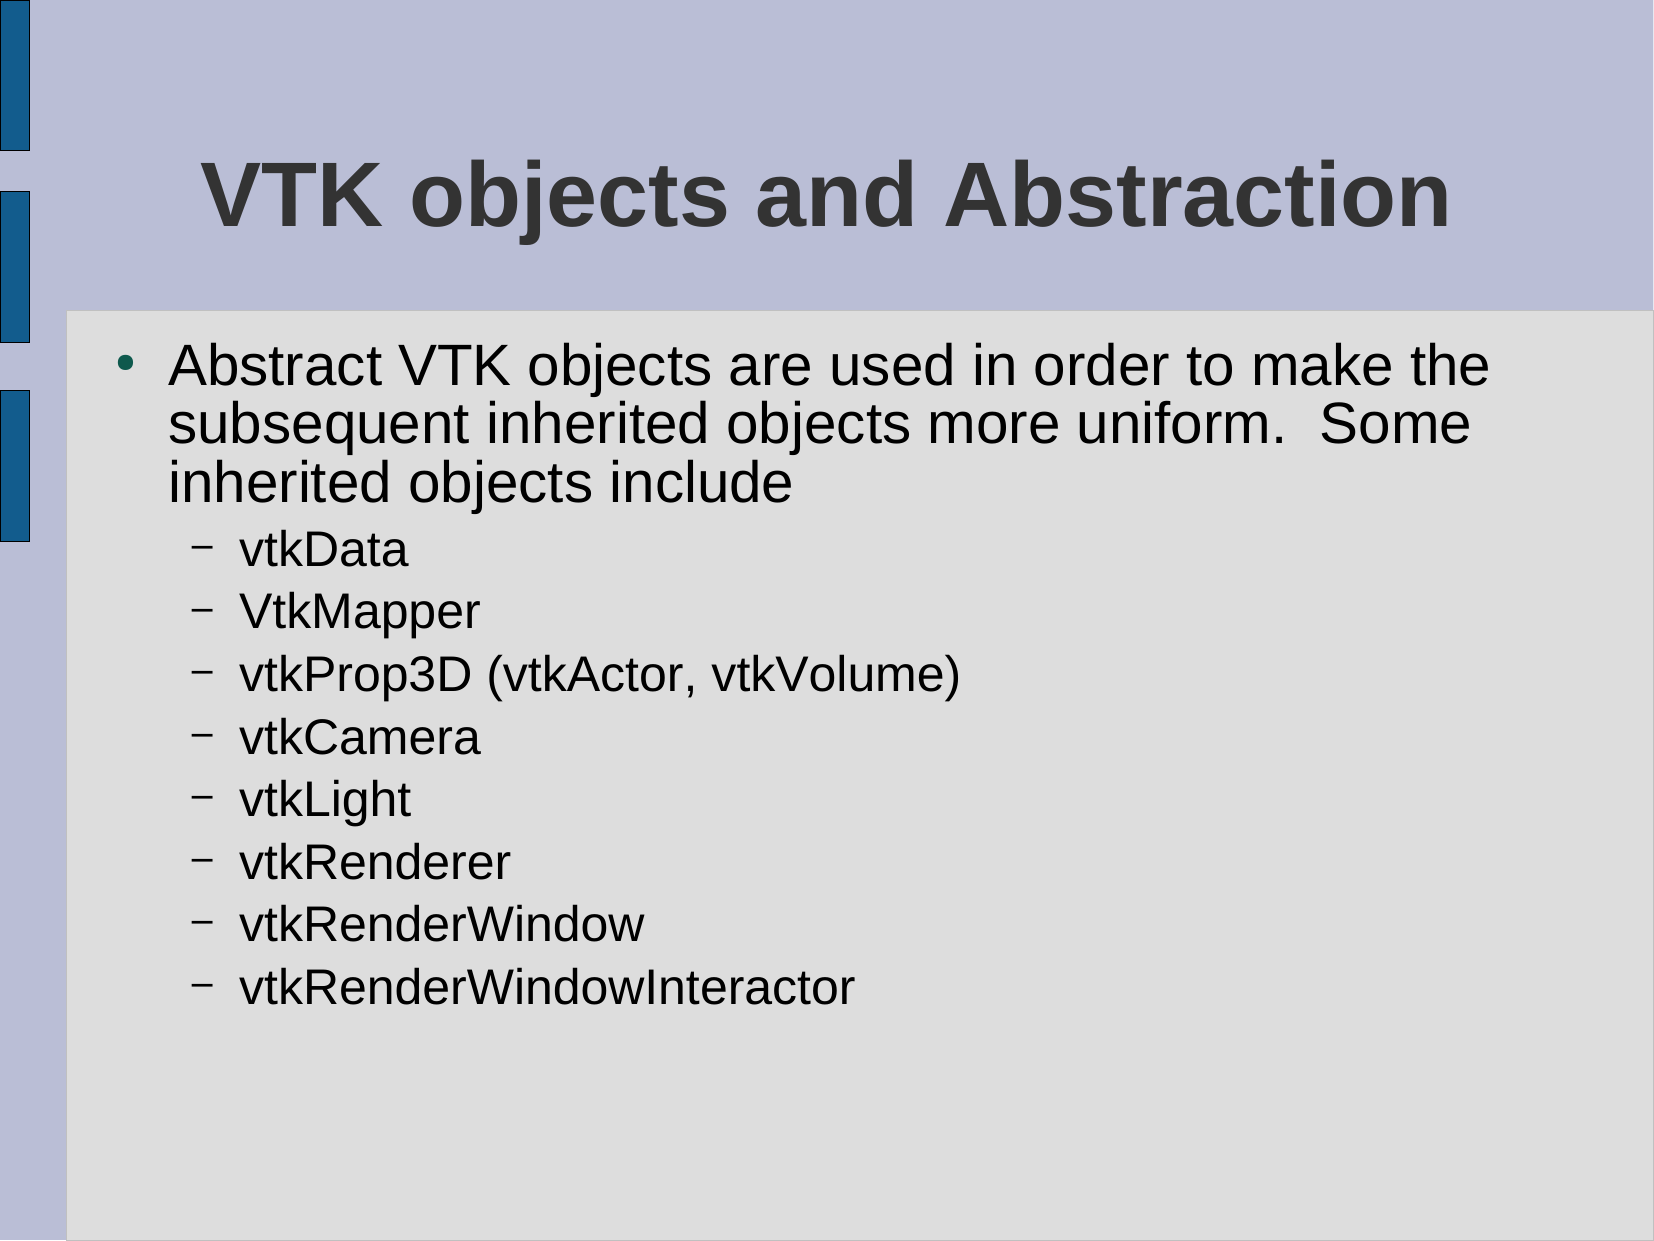

VTK objects and Abstraction
# Abstract VTK objects are used in order to make the subsequent inherited objects more uniform. Some inherited objects include
vtkData
VtkMapper
vtkProp3D (vtkActor, vtkVolume)
vtkCamera
vtkLight
vtkRenderer
vtkRenderWindow
vtkRenderWindowInteractor